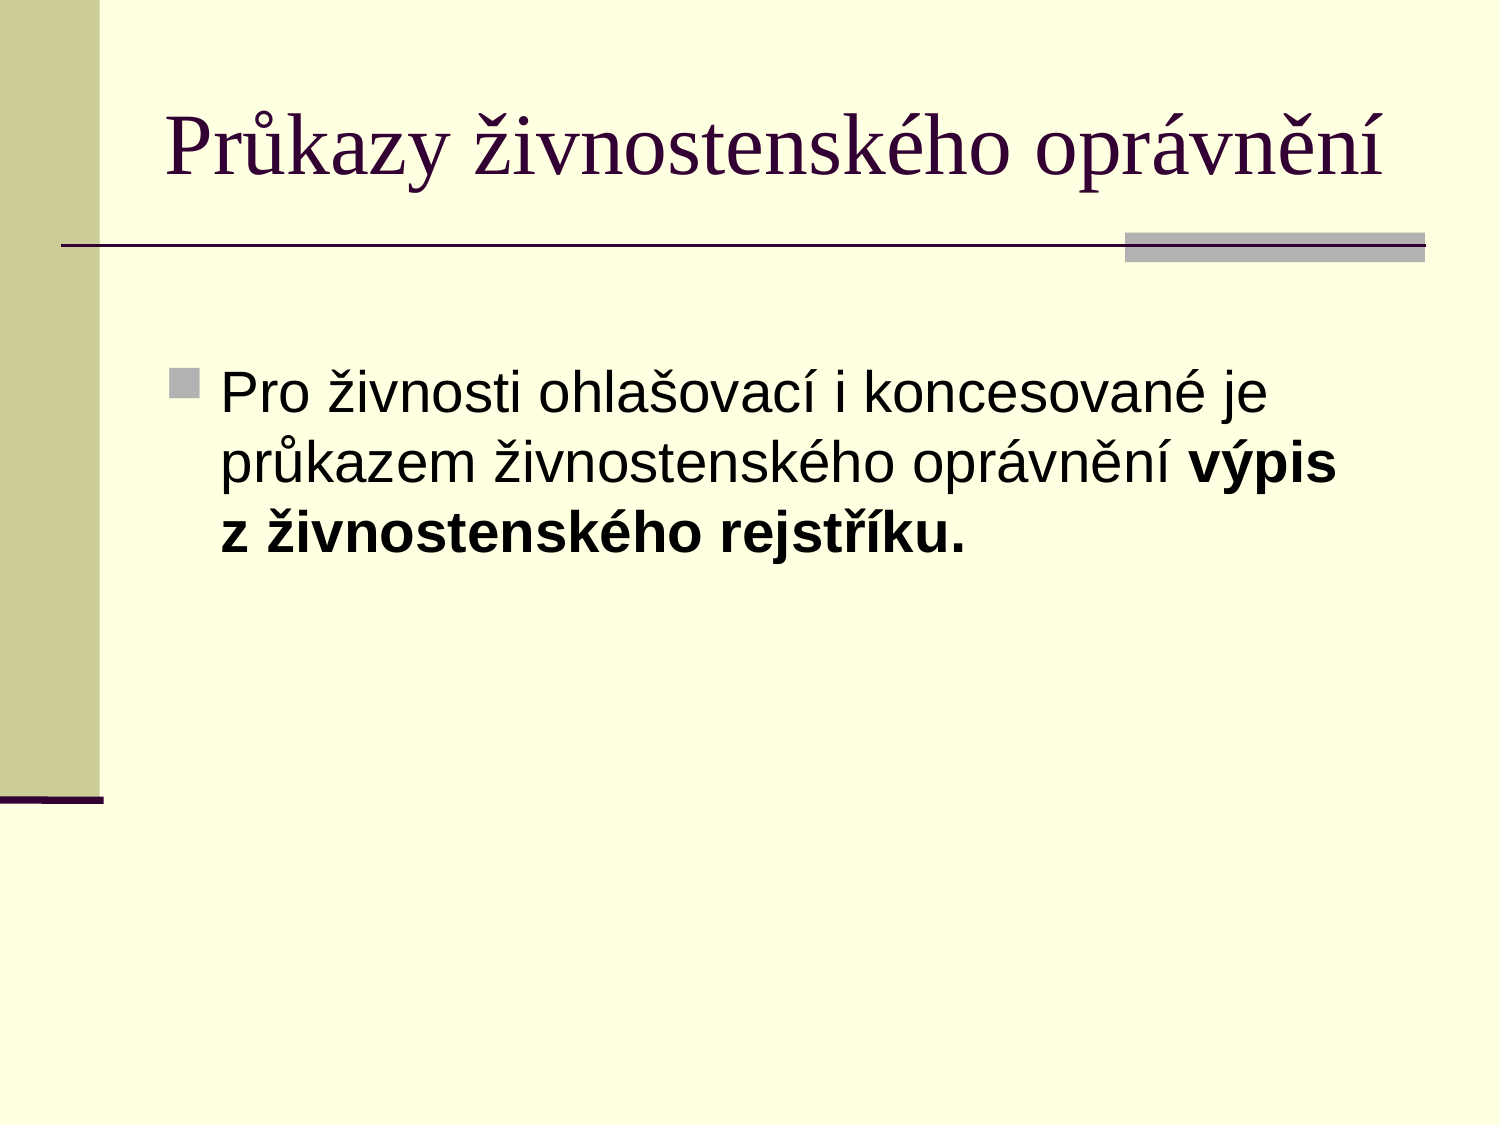

# Průkazy živnostenského oprávnění
Pro živnosti ohlašovací i koncesované je průkazem živnostenského oprávnění výpis z živnostenského rejstříku.